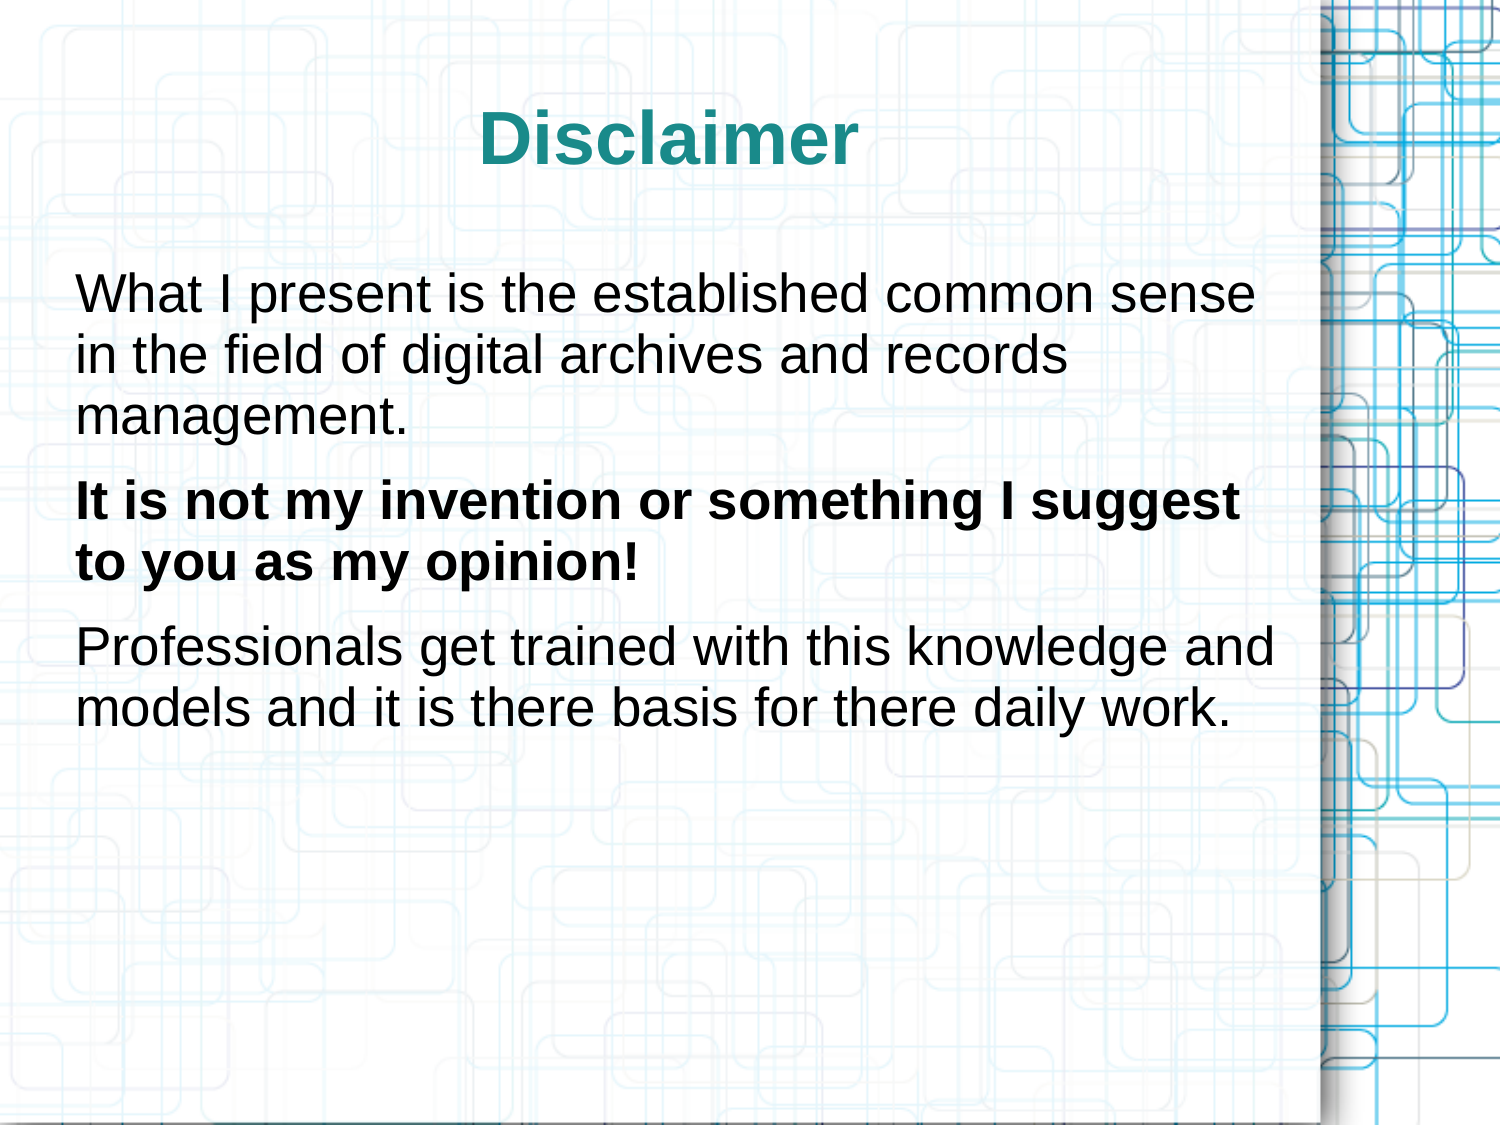

# Disclaimer
What I present is the established common sense in the field of digital archives and records management.
It is not my invention or something I suggest to you as my opinion!
Professionals get trained with this knowledge and models and it is there basis for there daily work.